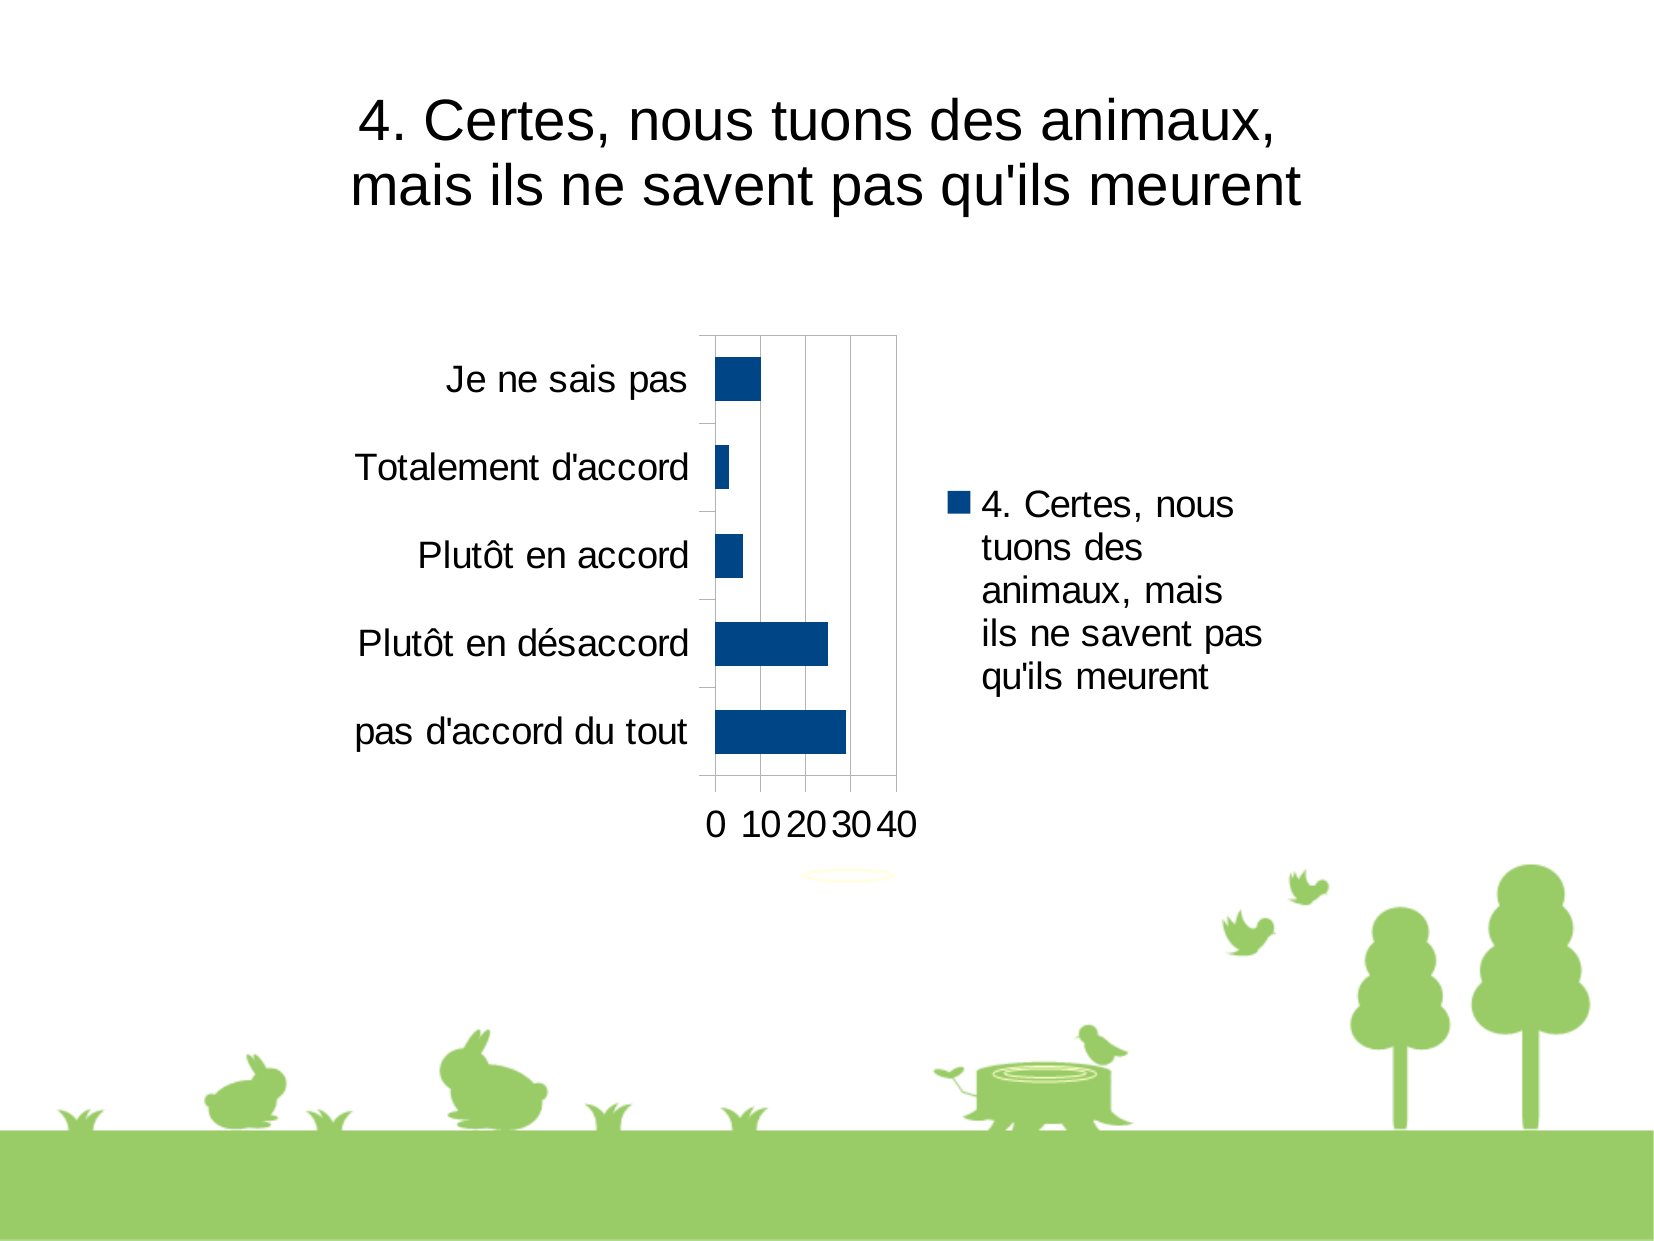

# 4. Certes, nous tuons des animaux, mais ils ne savent pas qu'ils meurent
### Chart
| Category | 4. Certes, nous tuons des animaux, mais ils ne savent pas qu'ils meurent |
|---|---|
| pas d'accord du tout | 29.0 |
| Plutôt en désaccord | 25.0 |
| Plutôt en accord | 6.0 |
| Totalement d'accord | 3.0 |
| Je ne sais pas | 10.0 |